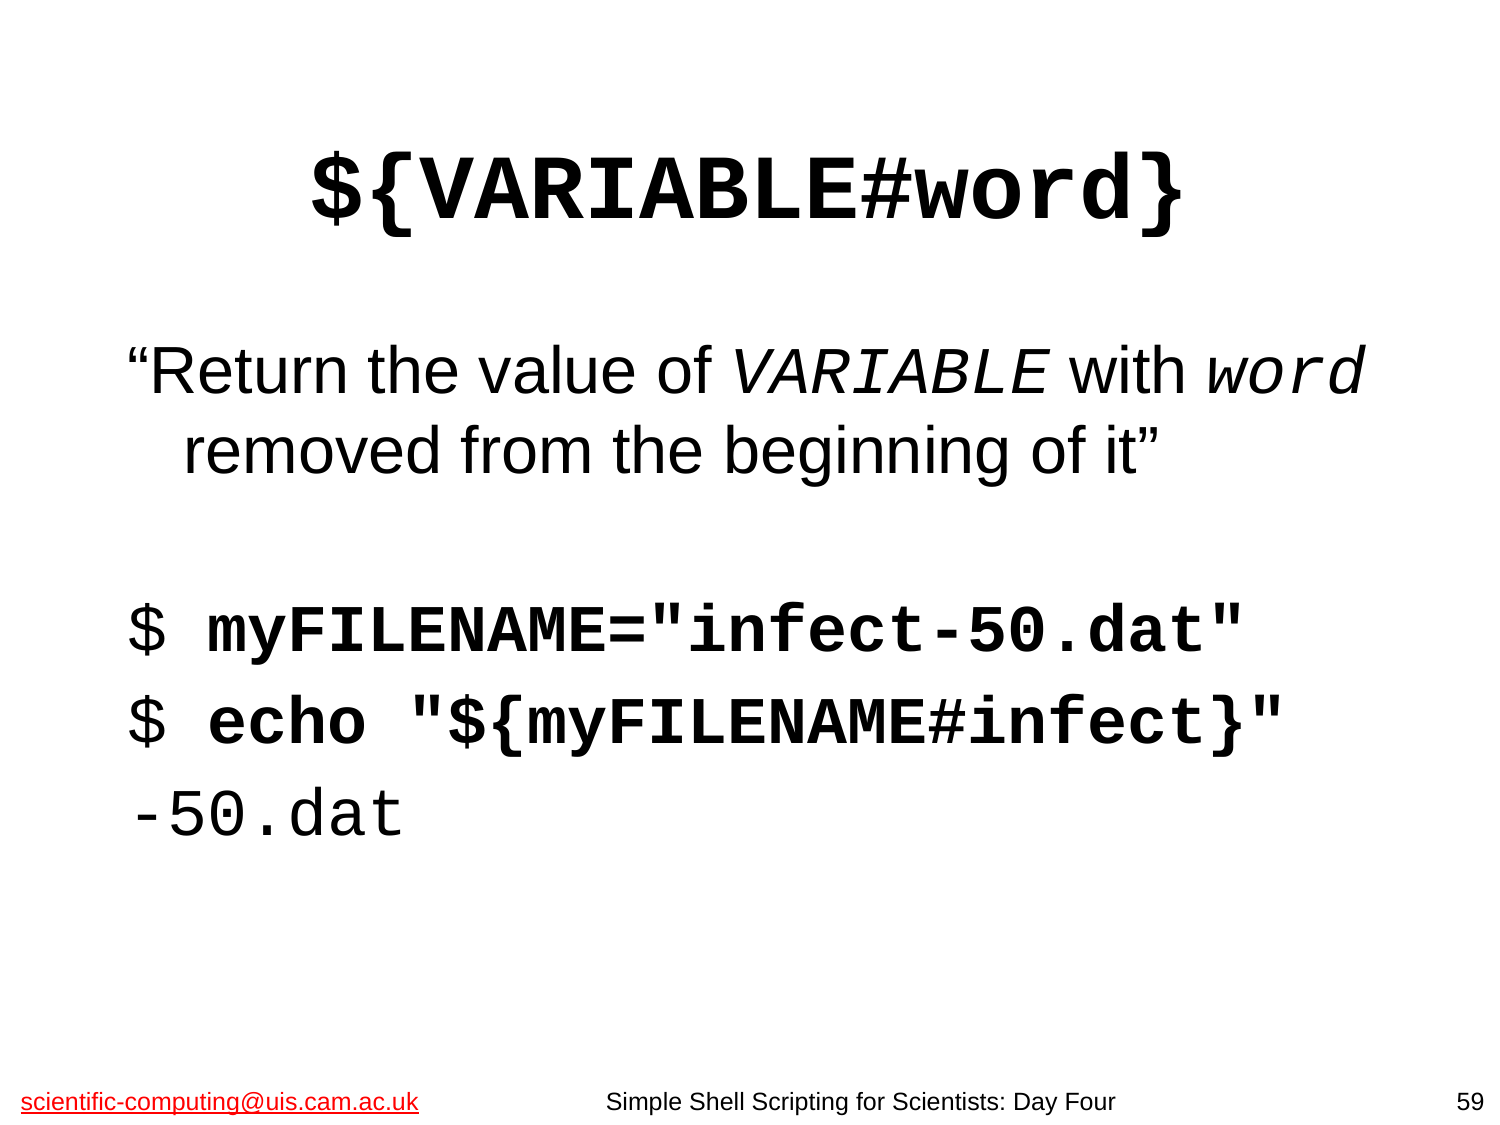

# ${VARIABLE#word}
“Return the value of VARIABLE with word removed from the beginning of it”
$ myFILENAME="infect-50.dat"
$ echo "${myFILENAME#infect}"
-50.dat
escience-support@ucs.cam.ac.uk	Simple Shell Scripting for Scientists: Day Three
59